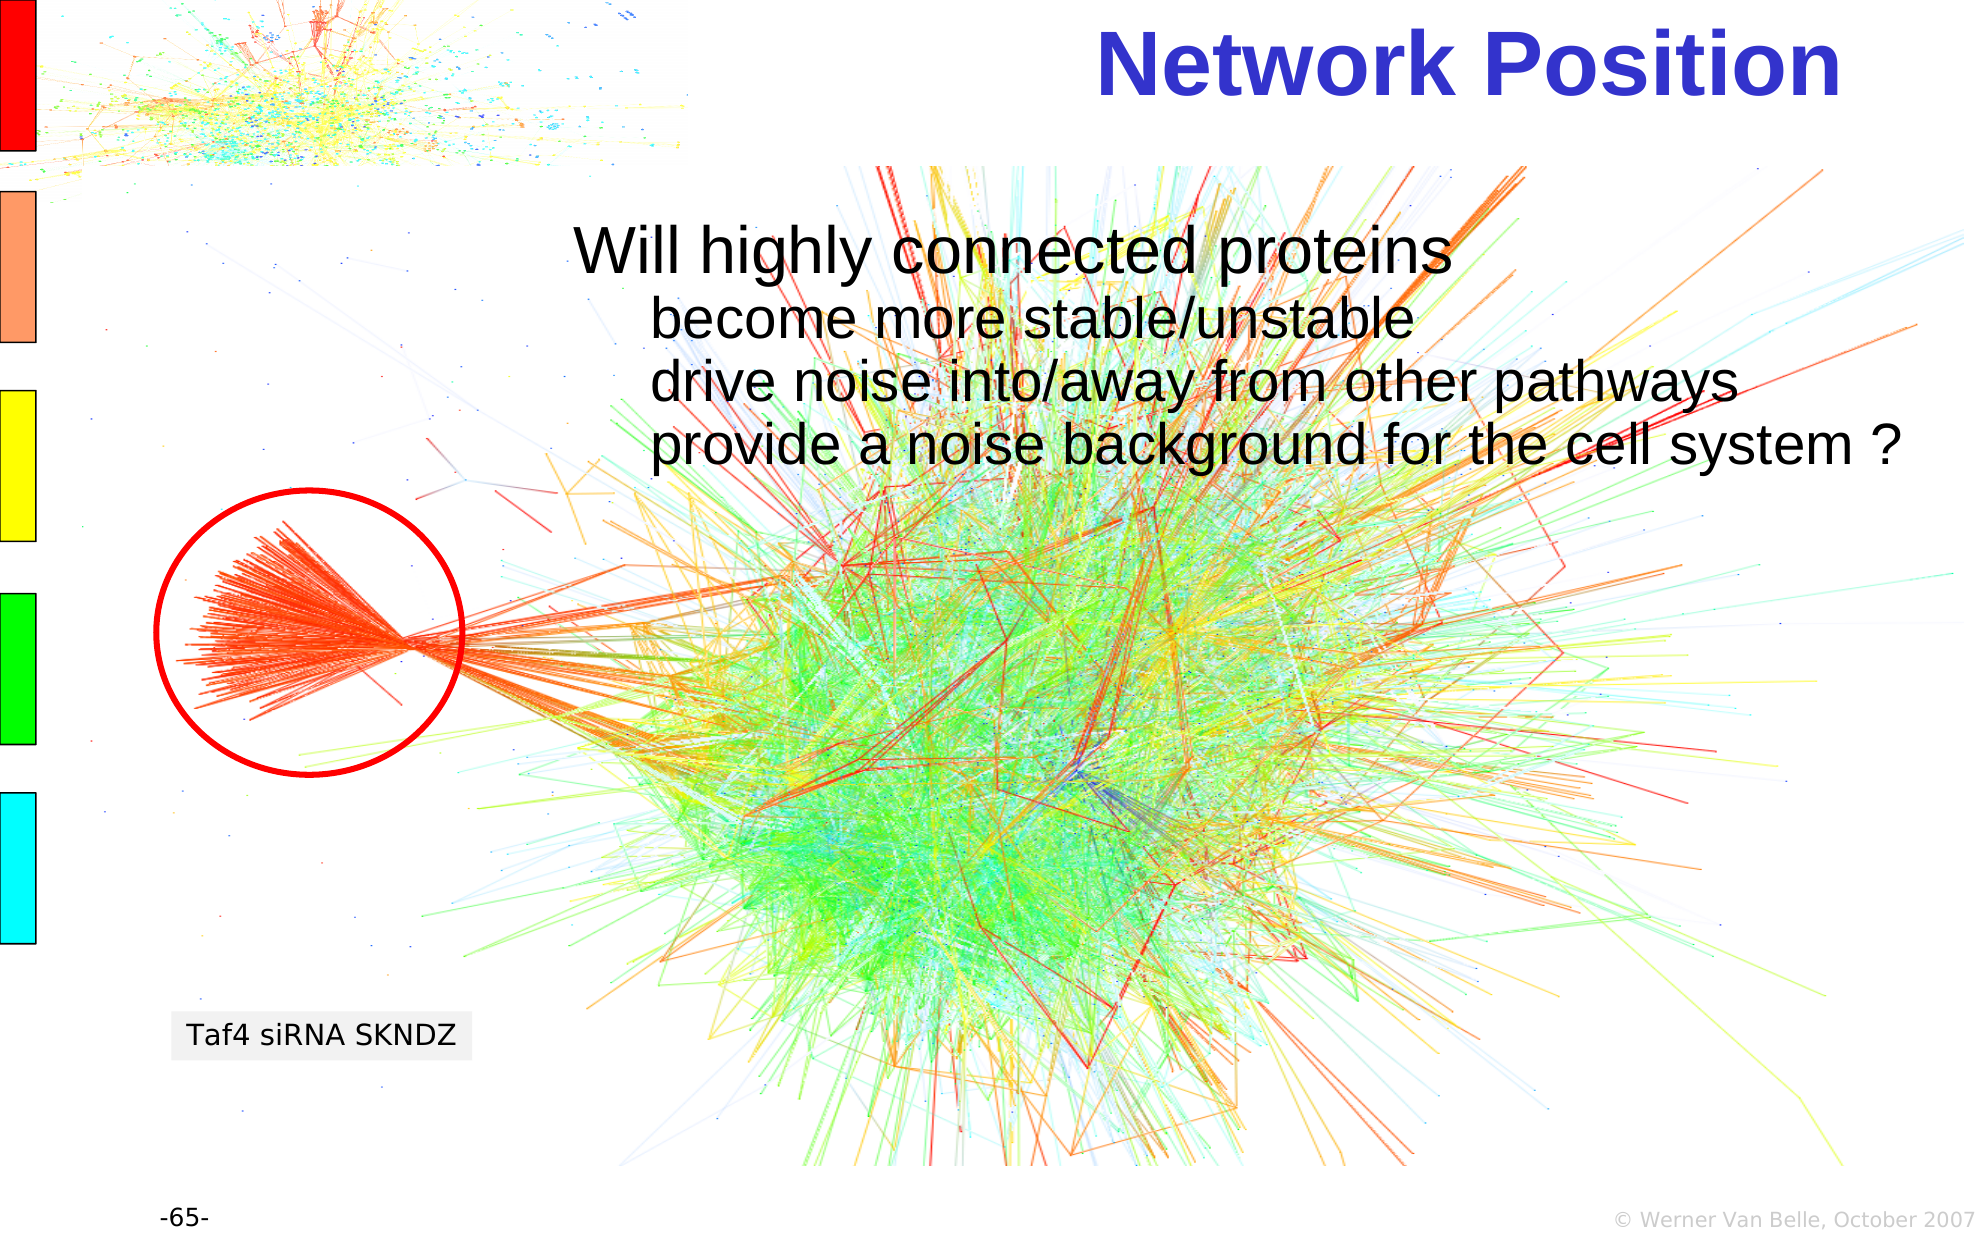

# Network Position
Will highly connected proteins
become more stable/unstable
drive noise into/away from other pathways
provide a noise background for the cell system ?
Taf4 siRNA SKNDZ